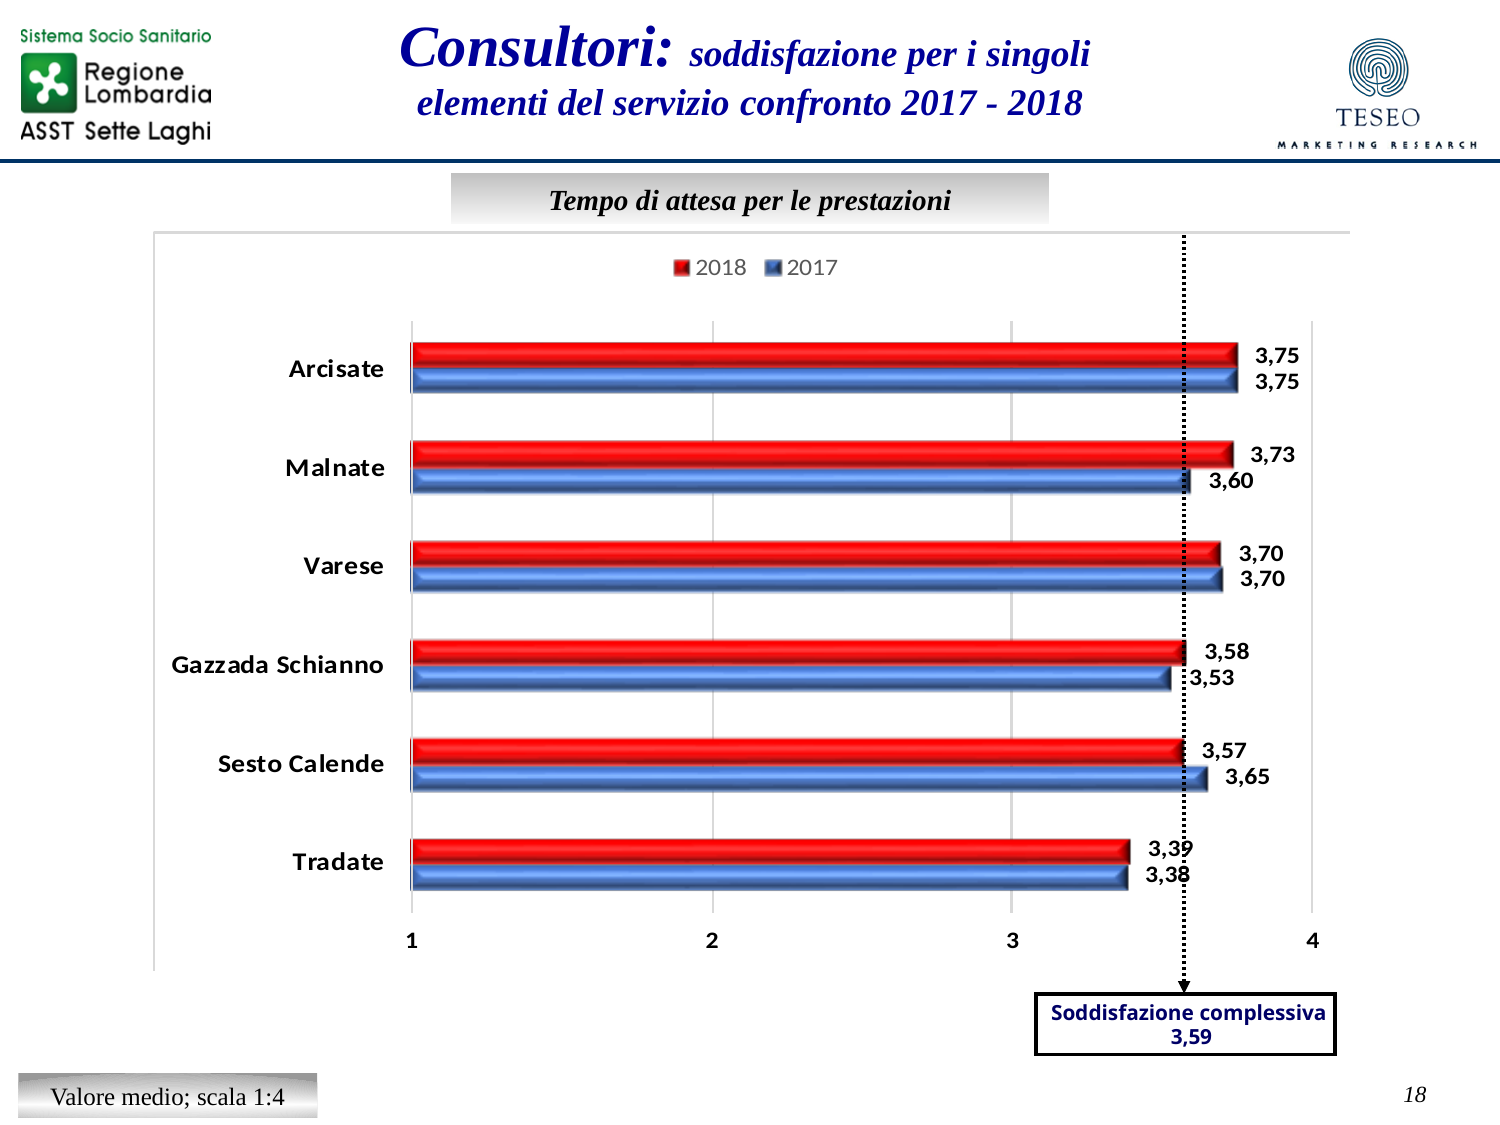

Consultori: soddisfazione per i singoli
elementi del servizio confronto 2017 - 2018
Tempo di attesa per le prestazioni
Soddisfazione complessiva
3,59
Valore medio; scala 1:4